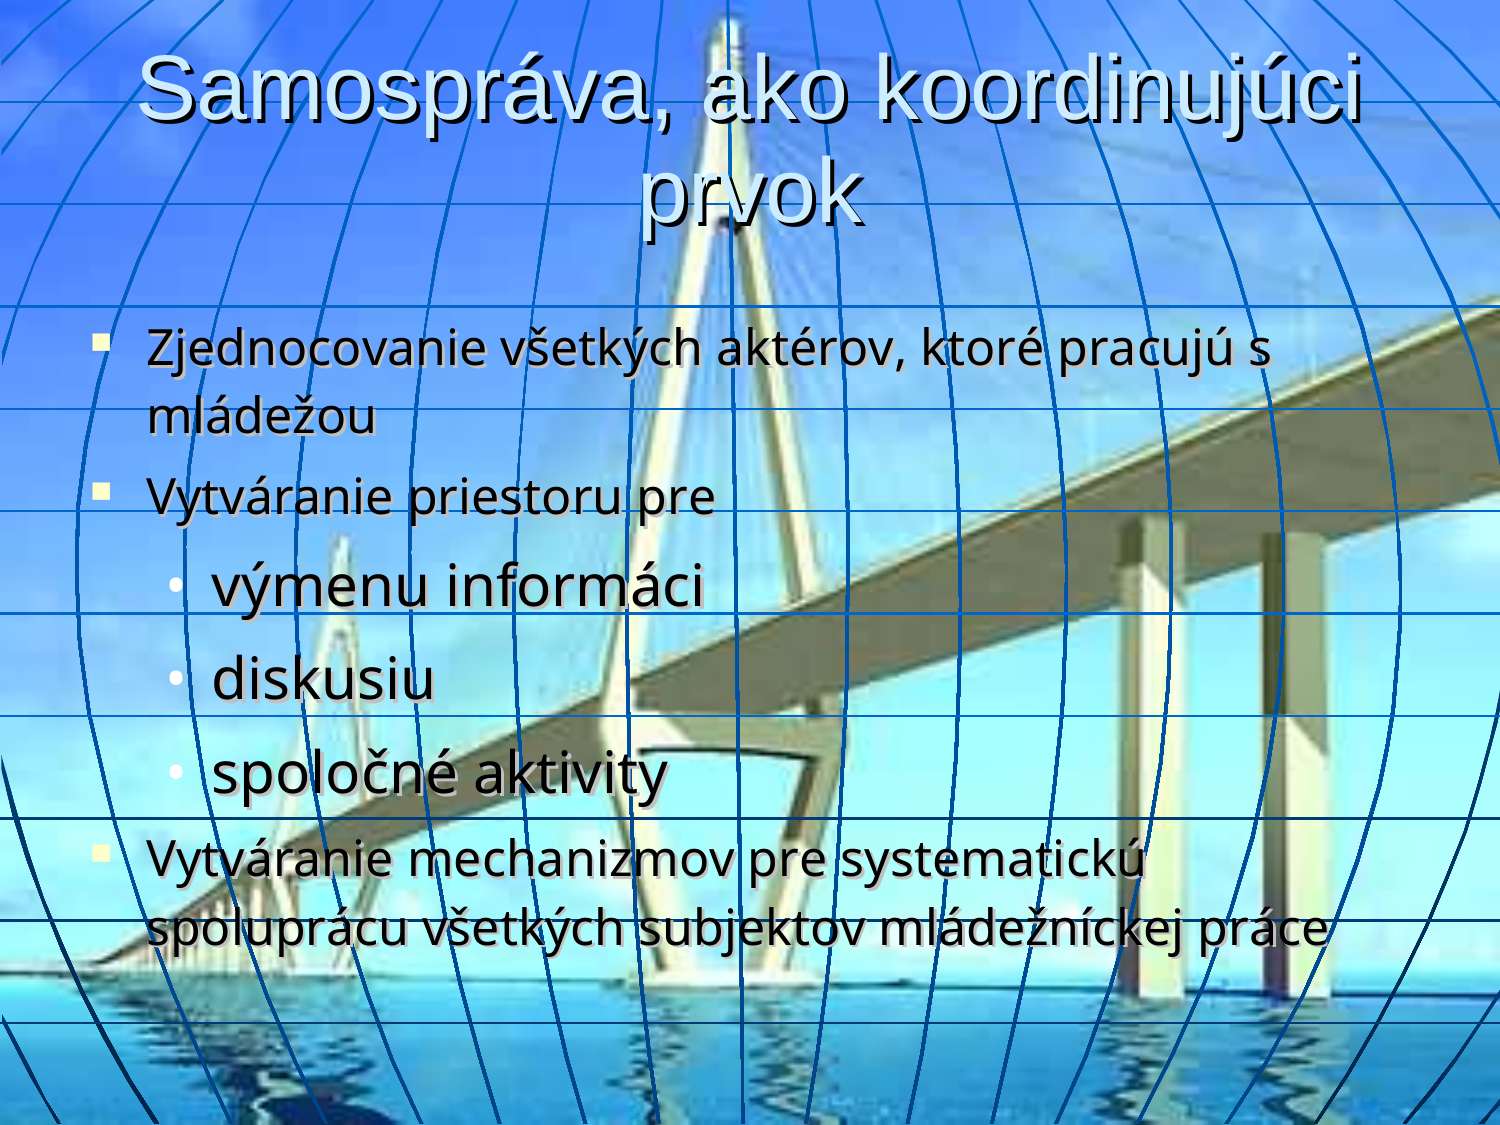

# Samospráva, ako koordinujúci prvok
Zjednocovanie všetkých aktérov, ktoré pracujú s mládežou
Vytváranie priestoru pre
výmenu informáci
diskusiu
spoločné aktivity
Vytváranie mechanizmov pre systematickú spoluprácu všetkých subjektov mládežníckej práce